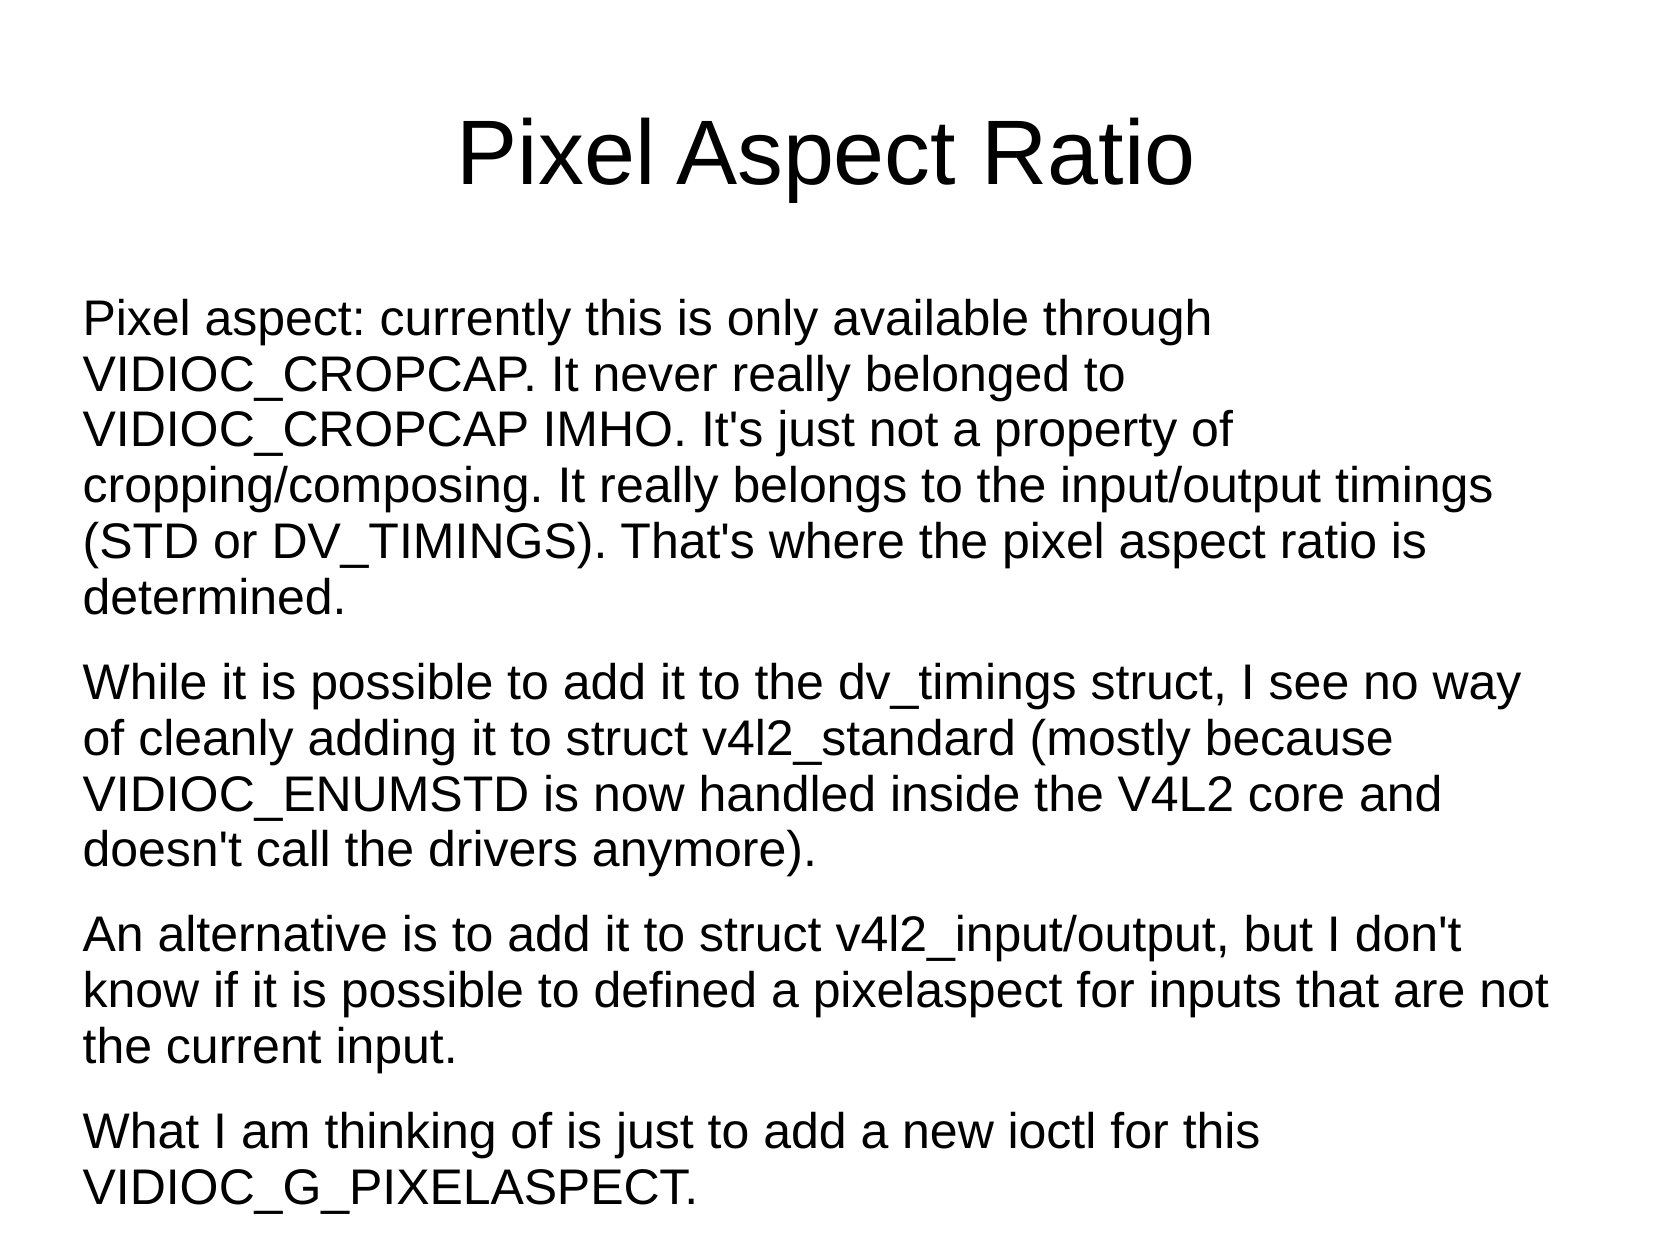

# Pixel Aspect Ratio
Pixel aspect: currently this is only available through VIDIOC_CROPCAP. It never really belonged to VIDIOC_CROPCAP IMHO. It's just not a property of cropping/composing. It really belongs to the input/output timings (STD or DV_TIMINGS). That's where the pixel aspect ratio is determined.
While it is possible to add it to the dv_timings struct, I see no way of cleanly adding it to struct v4l2_standard (mostly because VIDIOC_ENUMSTD is now handled inside the V4L2 core and doesn't call the drivers anymore).
An alternative is to add it to struct v4l2_input/output, but I don't know if it is possible to defined a pixelaspect for inputs that are not the current input.
What I am thinking of is just to add a new ioctl for this VIDIOC_G_PIXELASPECT.